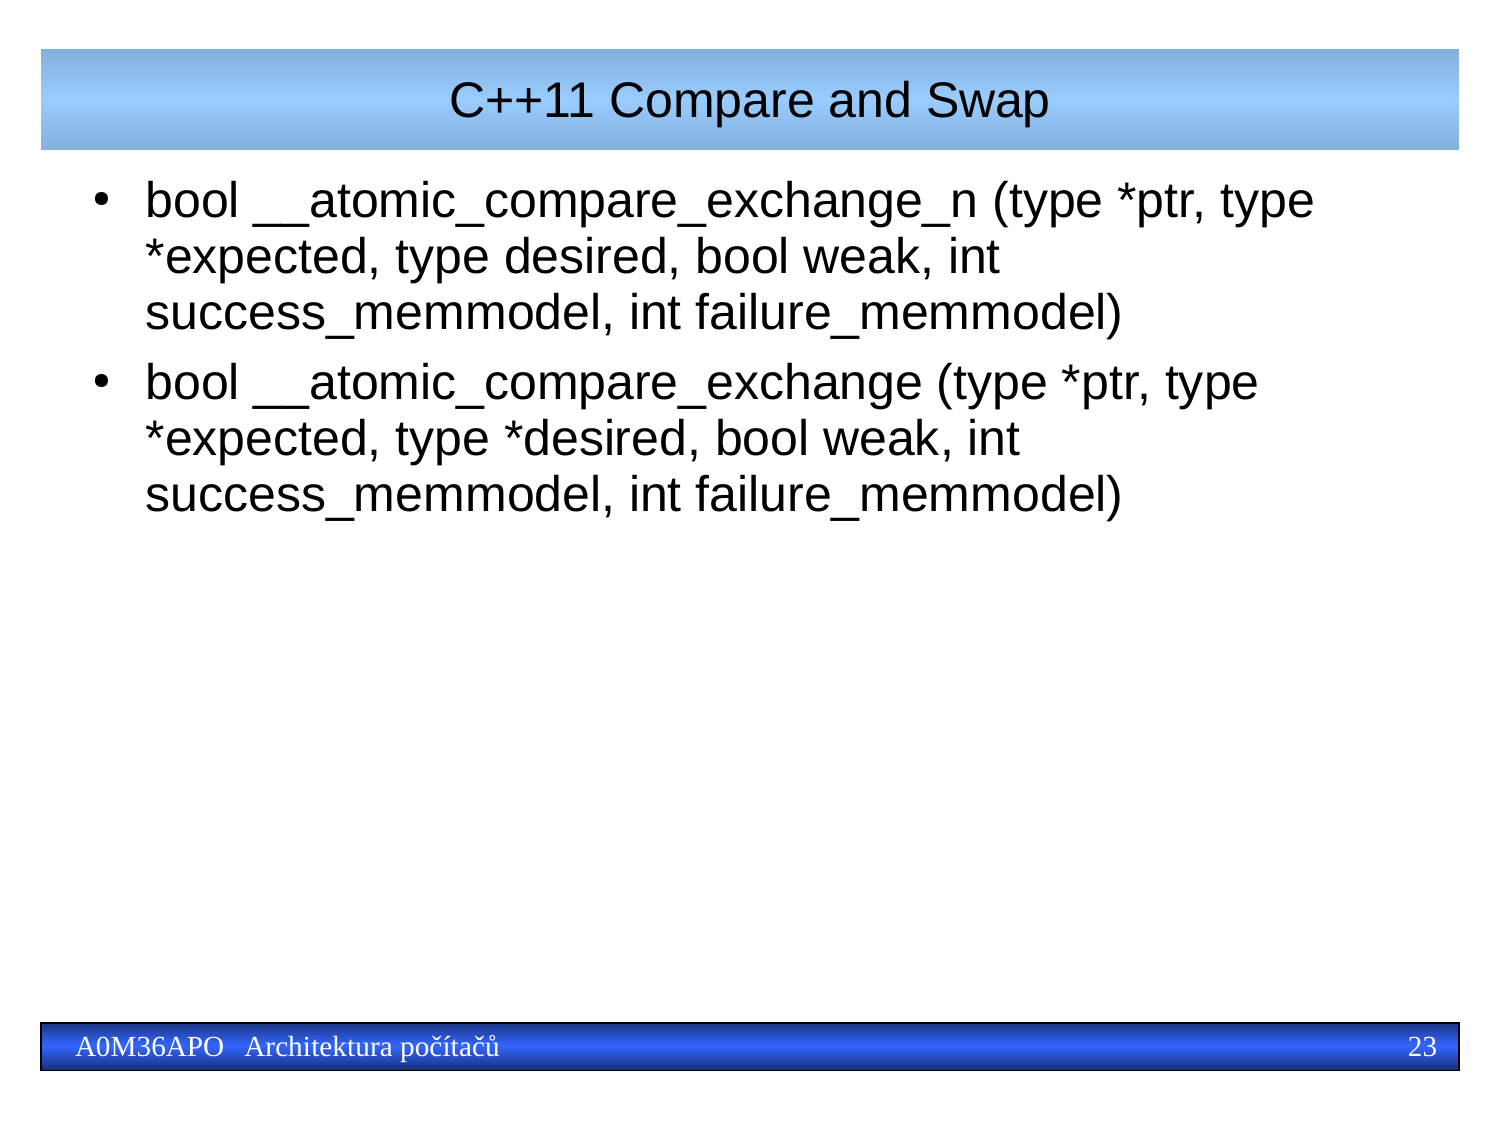

# C++11 Compare and Swap
bool __atomic_compare_exchange_n (type *ptr, type *expected, type desired, bool weak, int success_memmodel, int failure_memmodel)
bool __atomic_compare_exchange (type *ptr, type *expected, type *desired, bool weak, int success_memmodel, int failure_memmodel)
A0M36APO Architektura počítačů
23